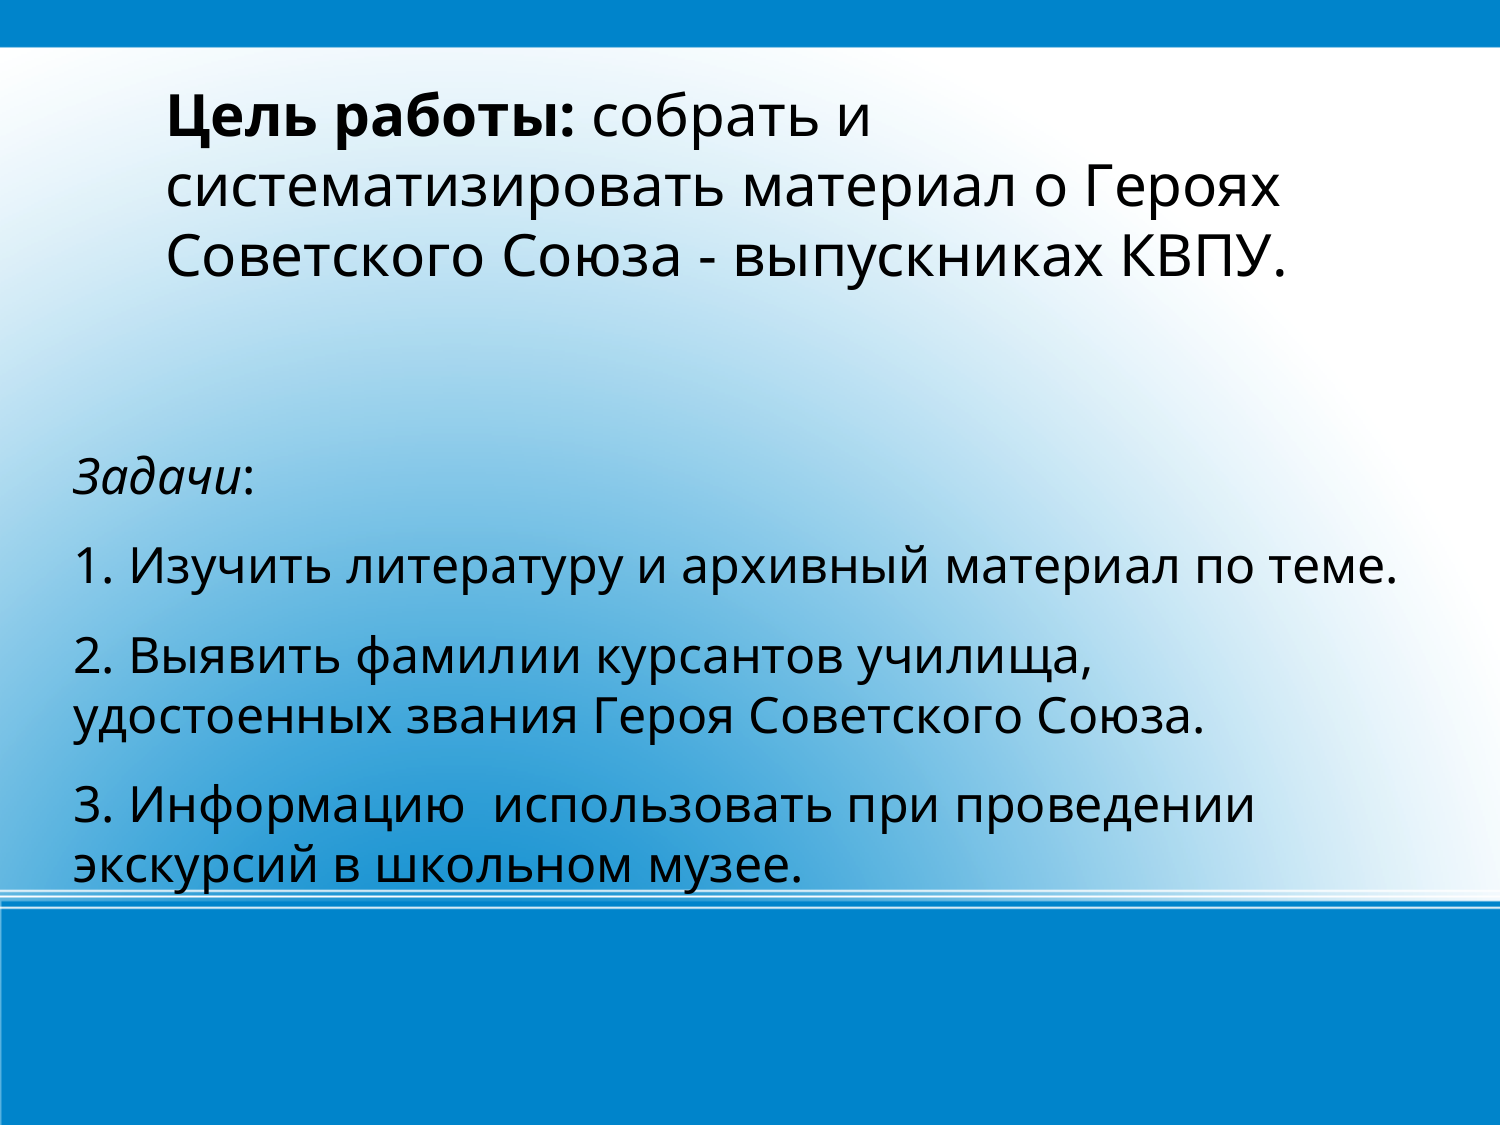

# Цель работы: собрать и систематизировать материал о Героях Советского Союза - выпускниках КВПУ.
Задачи:
1. Изучить литературу и архивный материал по теме.
2. Выявить фамилии курсантов училища, удостоенных звания Героя Советского Союза.
3. Информацию использовать при проведении экскурсий в школьном музее.